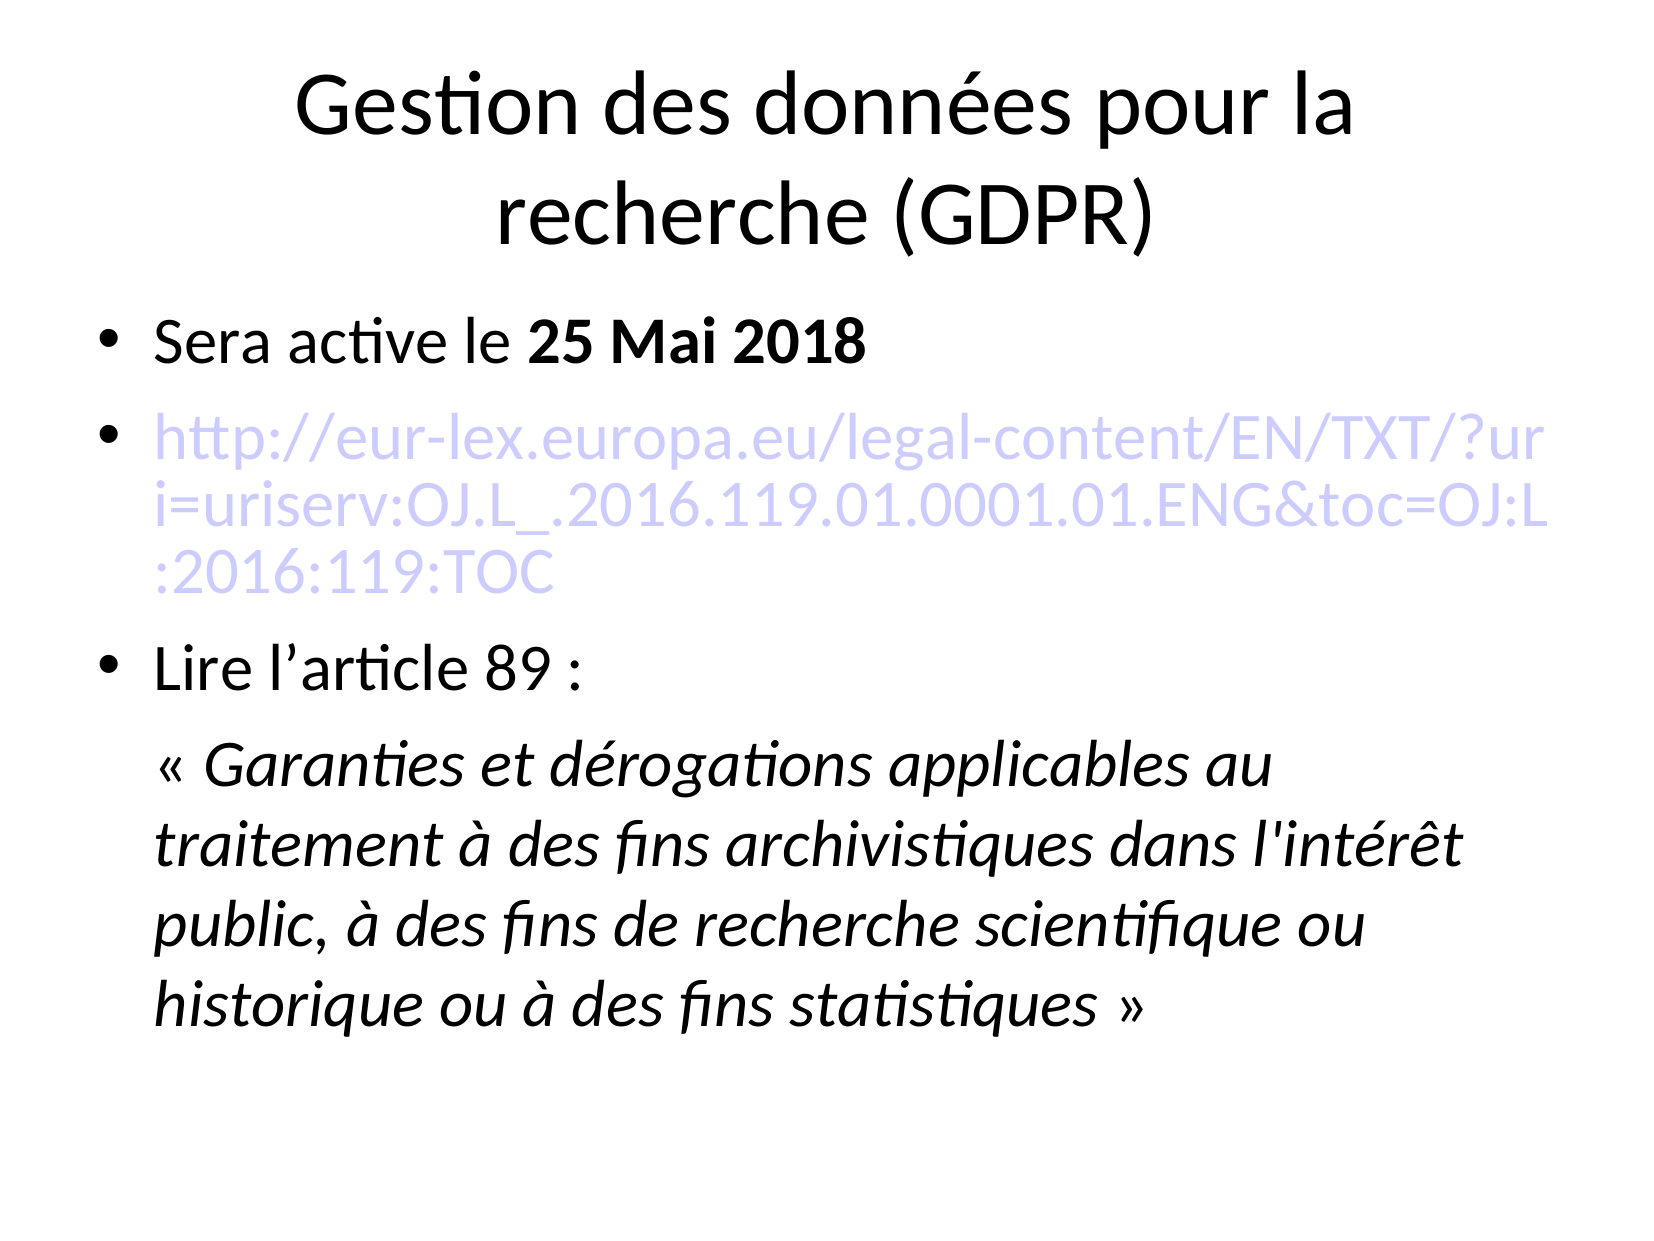

Gestion des données pour la recherche (GDPR)
Sera active le 25 Mai 2018
http://eur-lex.europa.eu/legal-content/EN/TXT/?uri=uriserv:OJ.L_.2016.119.01.0001.01.ENG&toc=OJ:L:2016:119:TOC
Lire l’article 89 :
	« Garanties et dérogations applicables au traitement à des fins archivistiques dans l'intérêt public, à des fins de recherche scientifique ou historique ou à des fins statistiques »